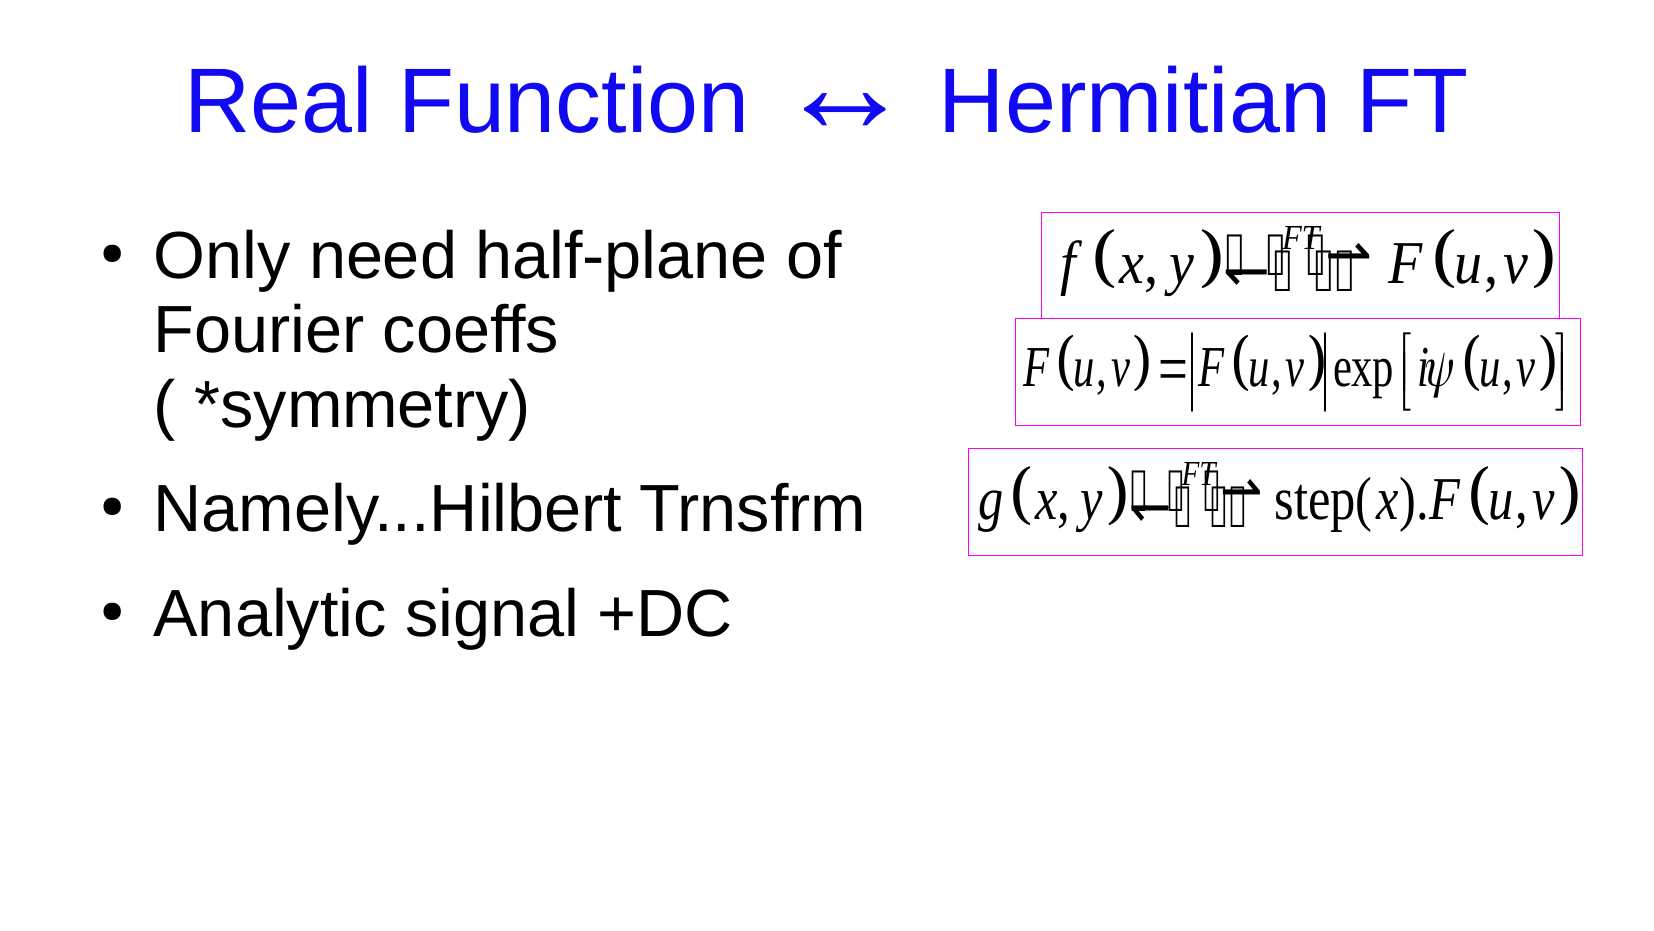

# Real Function ↔ Hermitian FT
Only need half-plane of Fourier coeffs ( *symmetry)
Namely...Hilbert Trnsfrm
Analytic signal +DC